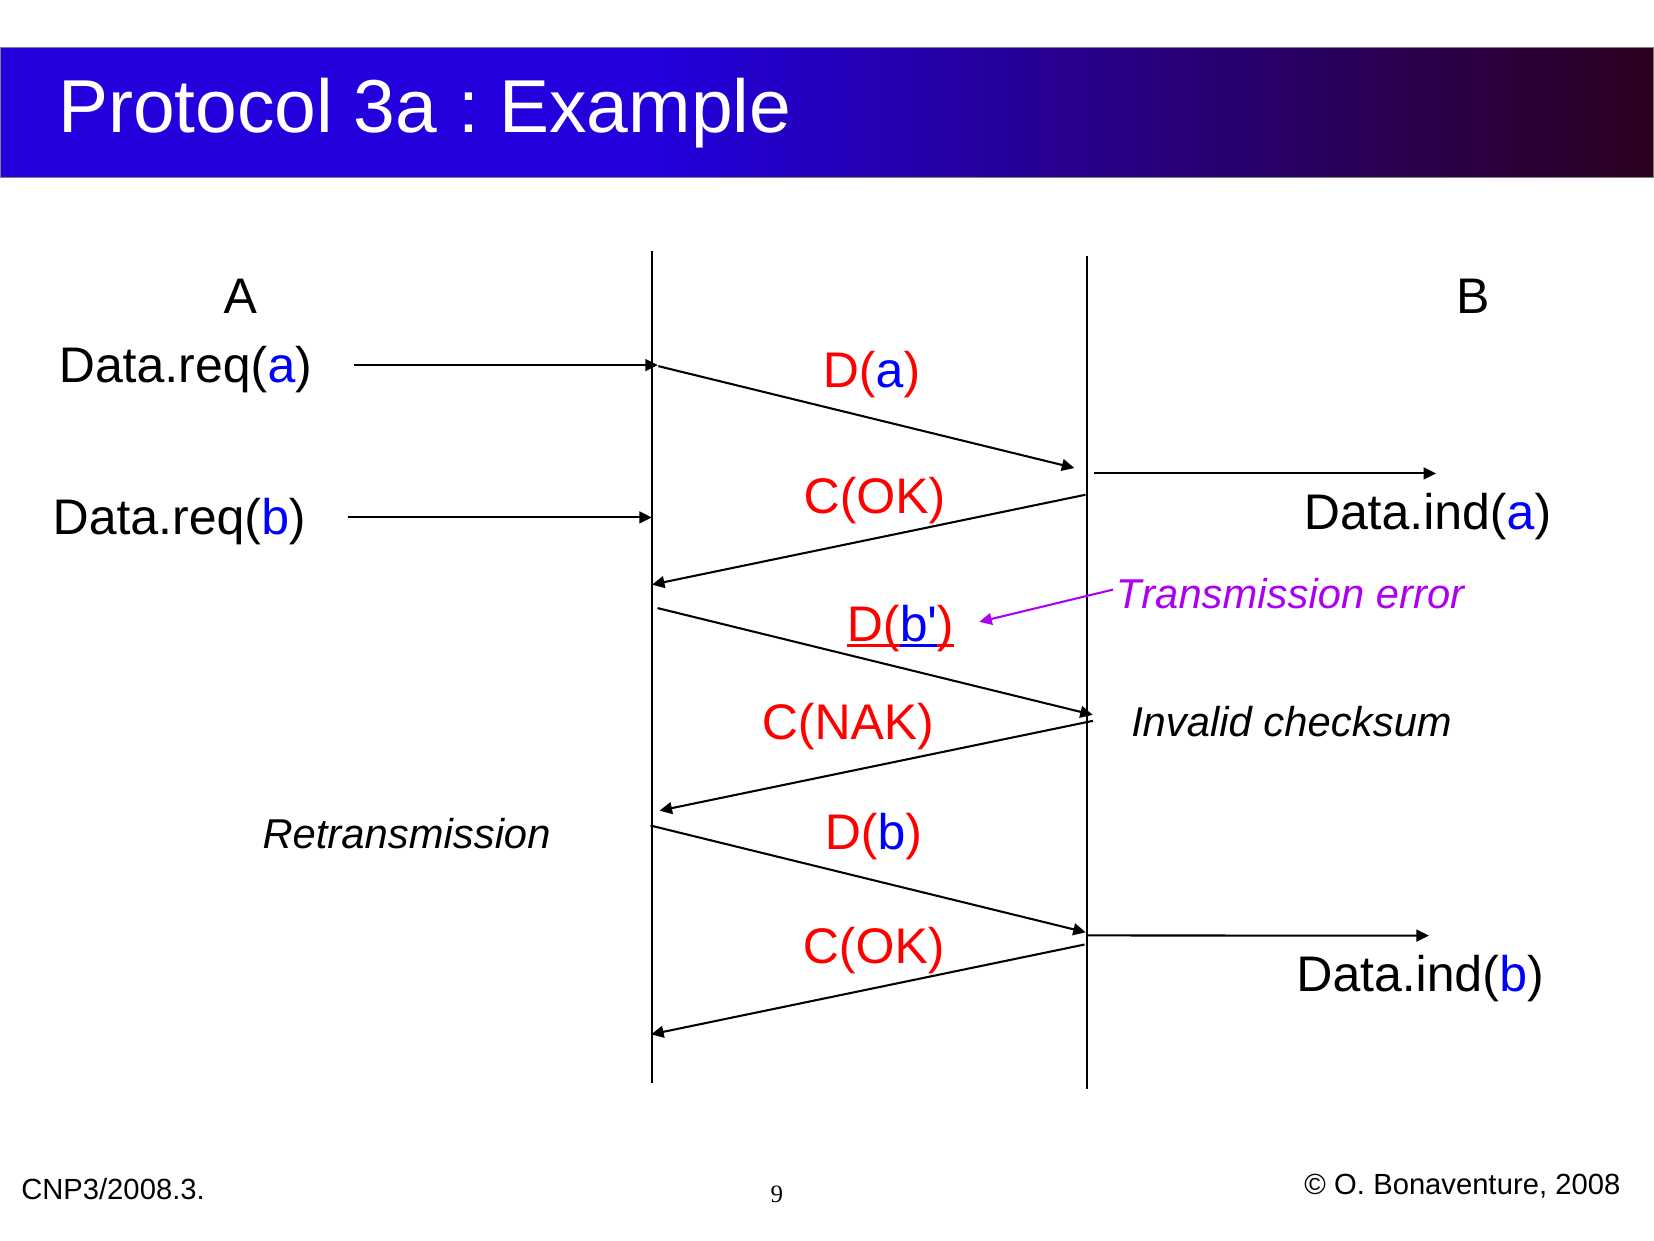

# Protocol 3a : Example
A B
Data.req(a)
D(a)
Data.ind(a)
C(OK)
Data.req(b)
Transmission error
D(b')
Invalid checksum
C(NAK)
D(b)
Retransmission
C(OK)
Data.ind(b)
© O. Bonaventure, 2008
CNP3/2008.3.